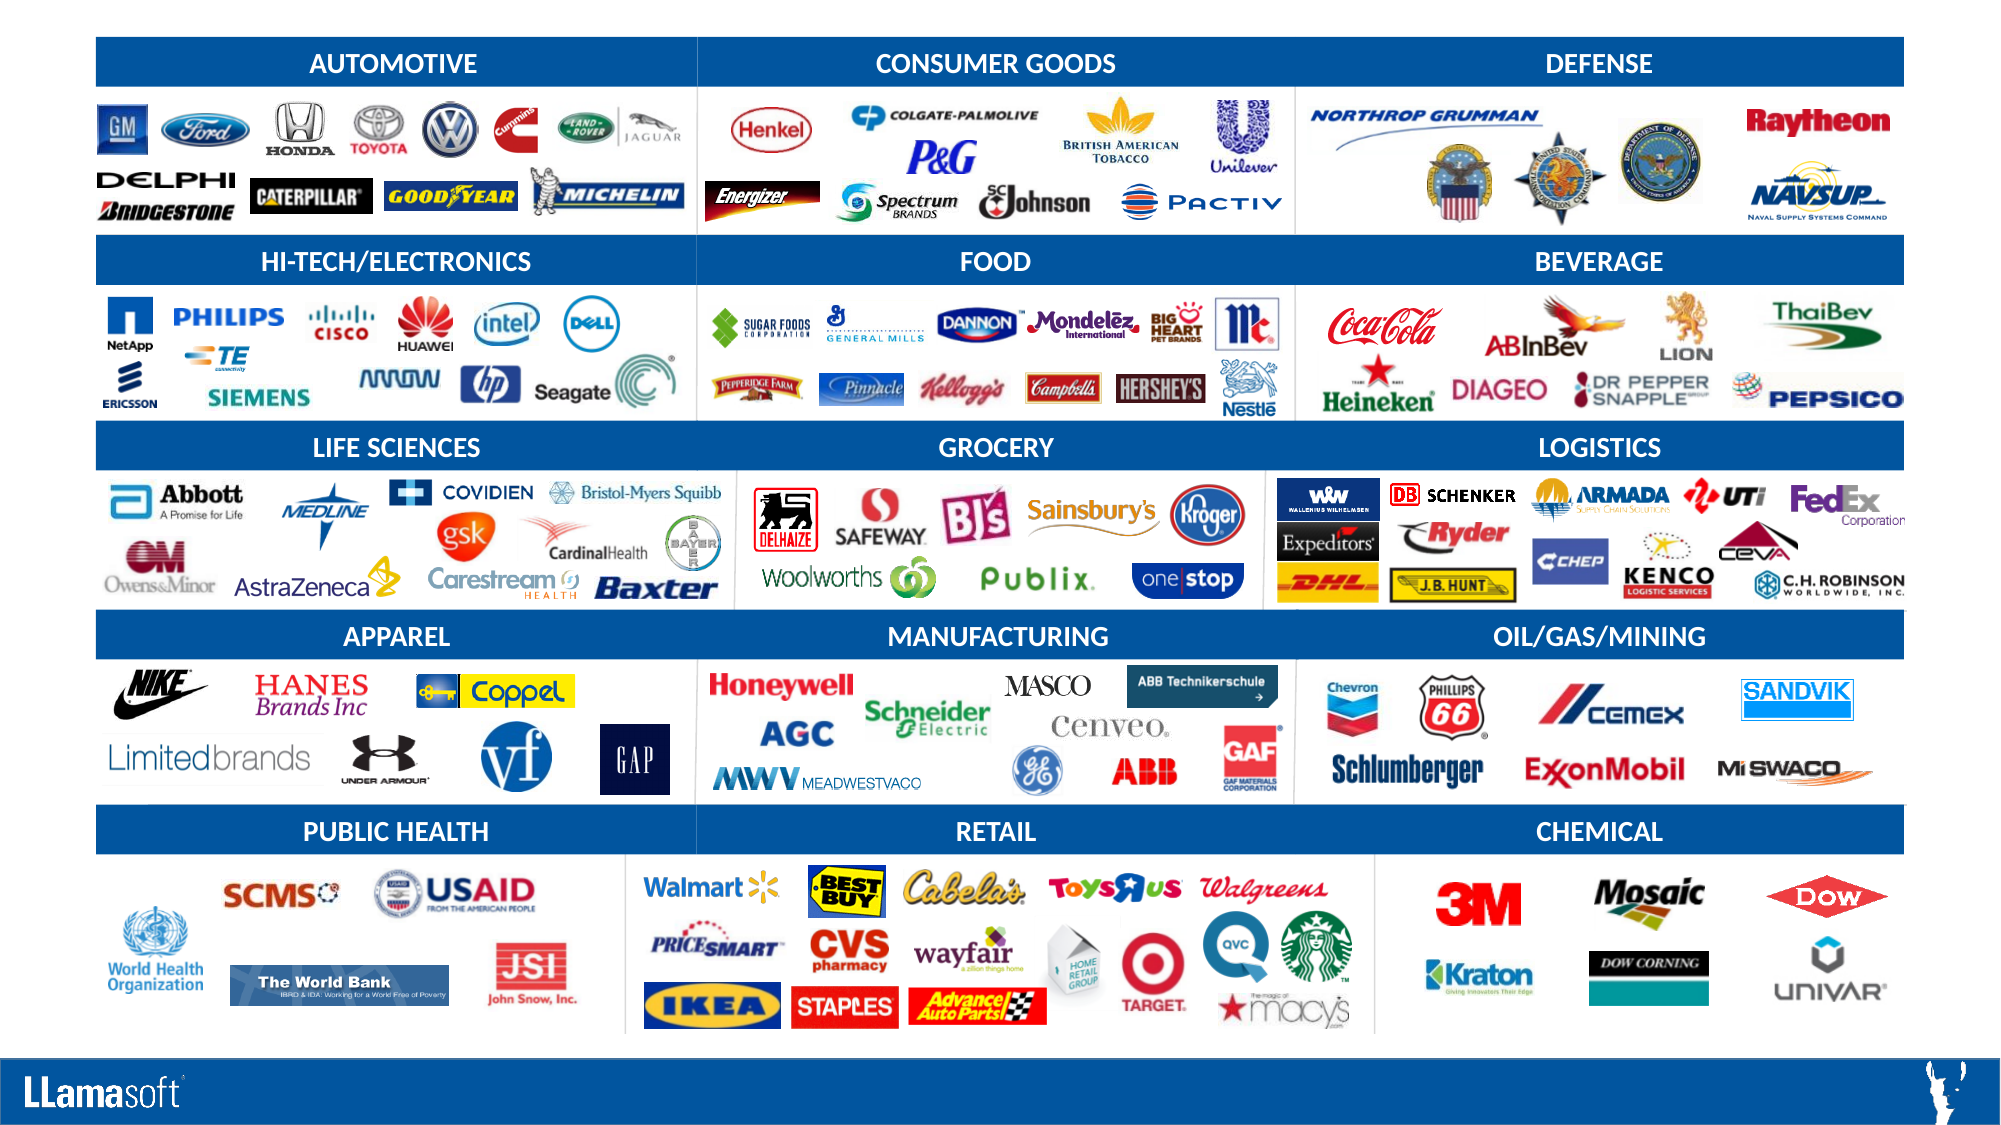

AUTOMOTIVE
CONSUMER GOODS
DEFENSE
HI-TECH/ELECTRONICS
FOOD
BEVERAGE
LIFE SCIENCES
GROCERY
LOGISTICS
APPAREL
MANUFACTURING
OIL/GAS/MINING
PUBLIC HEALTH
RETAIL
CHEMICAL